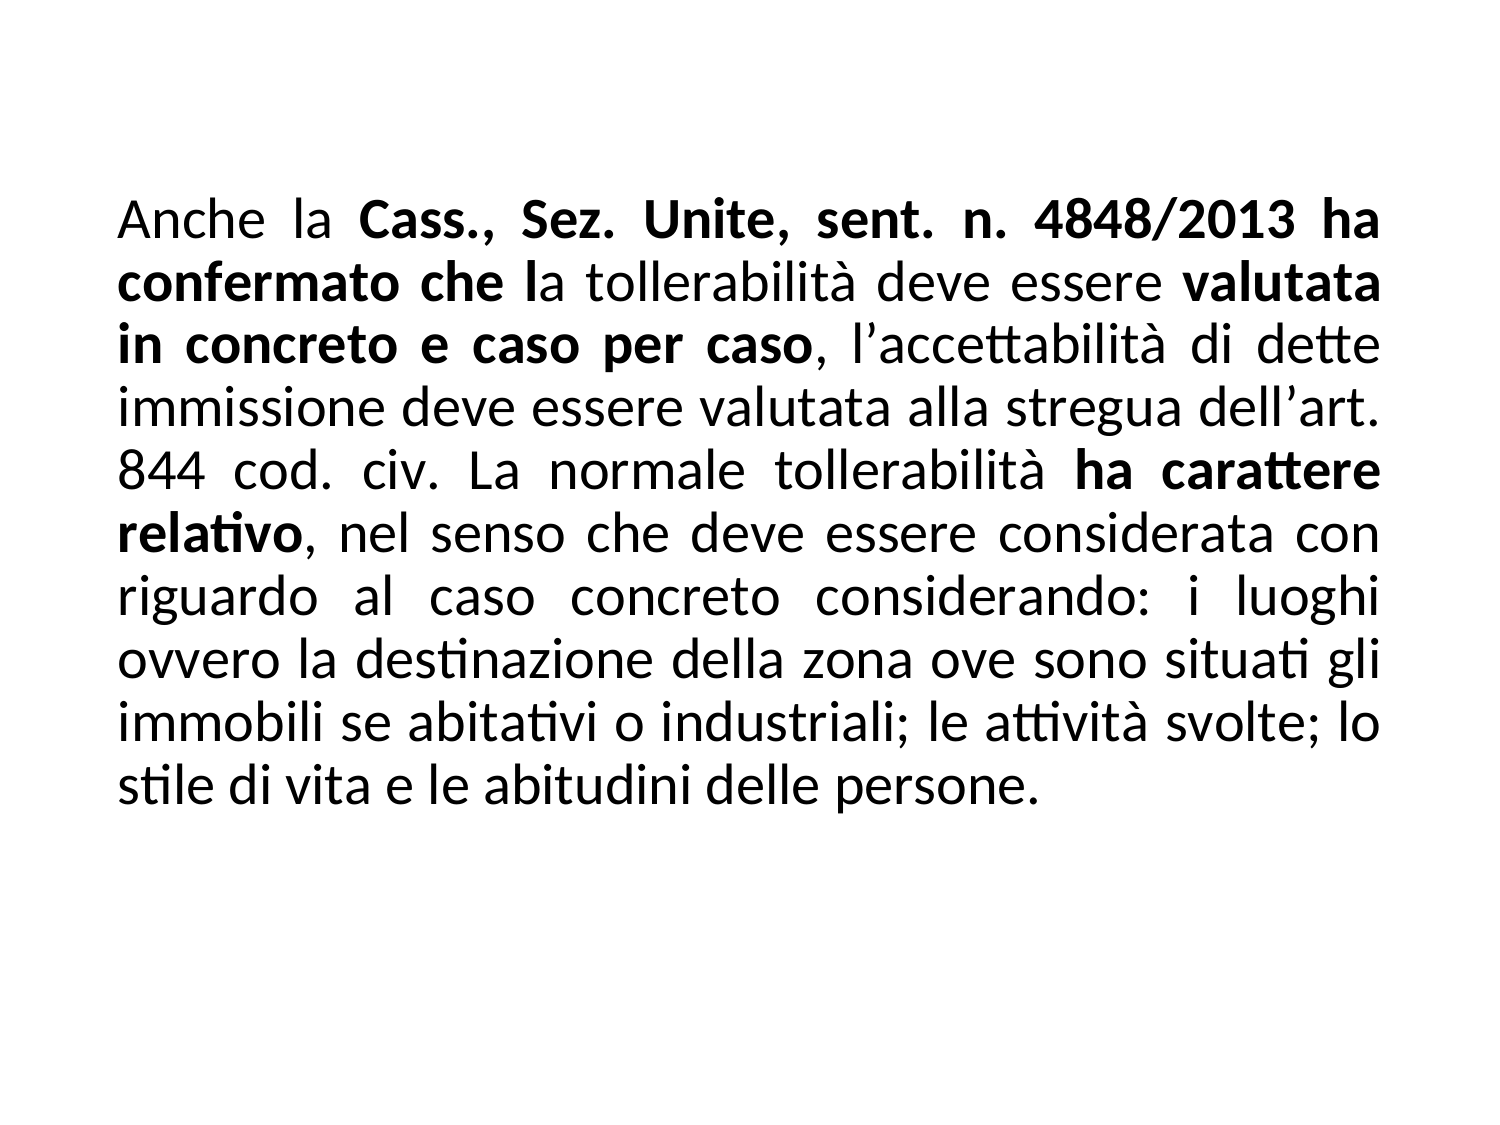

# Anche la Cass., Sez. Unite, sent. n. 4848/2013 ha confermato che la tollerabilità deve essere valutata in concreto e caso per caso, l’accettabilità di dette immissione deve essere valutata alla stregua dell’art. 844 cod. civ. La normale tollerabilità ha carattere relativo, nel senso che deve essere considerata con riguardo al caso concreto considerando: i luoghi ovvero la destinazione della zona ove sono situati gli immobili se abitativi o industriali; le attività svolte; lo stile di vita e le abitudini delle persone.